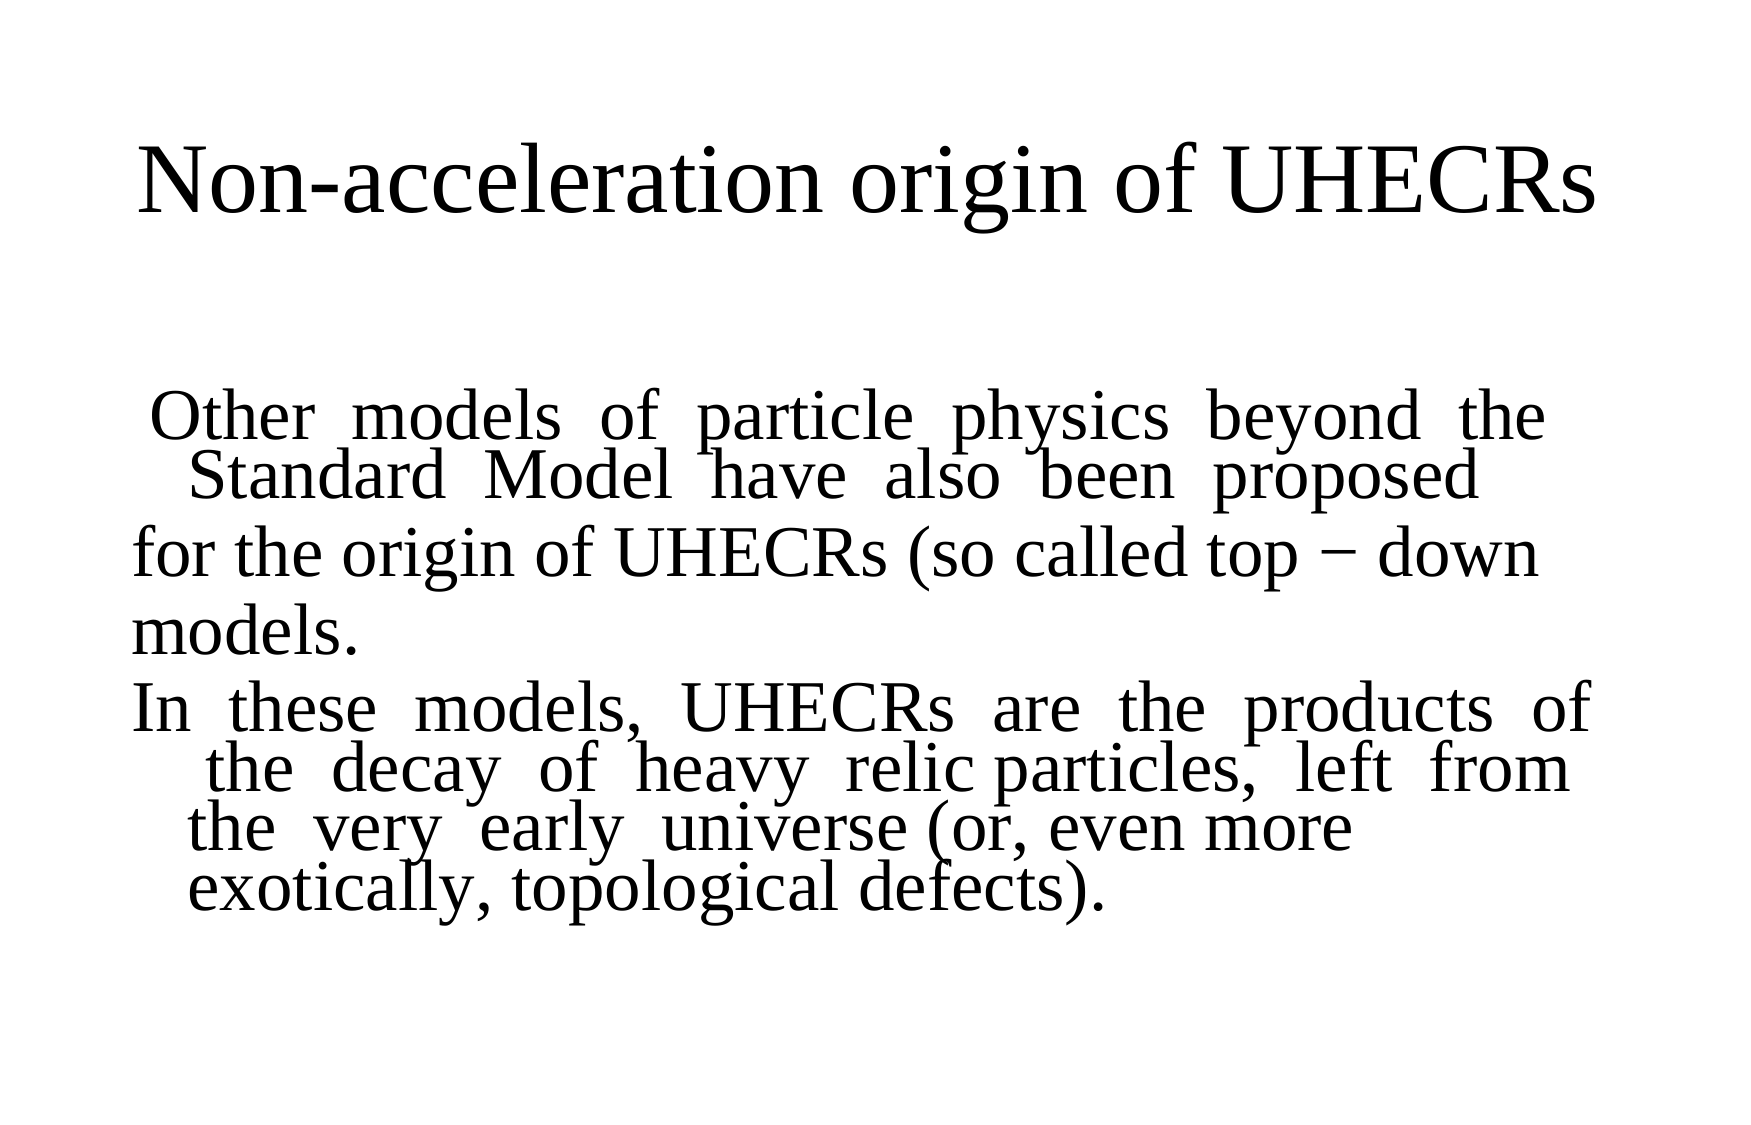

# Non-acceleration origin of UHECRs
 Other models of particle physics beyond the Standard Model have also been proposed
for the origin of UHECRs (so called top − down
models.
In these models, UHECRs are the products of the decay of heavy relic particles, left from the very early universe (or, even more exotically, topological defects).